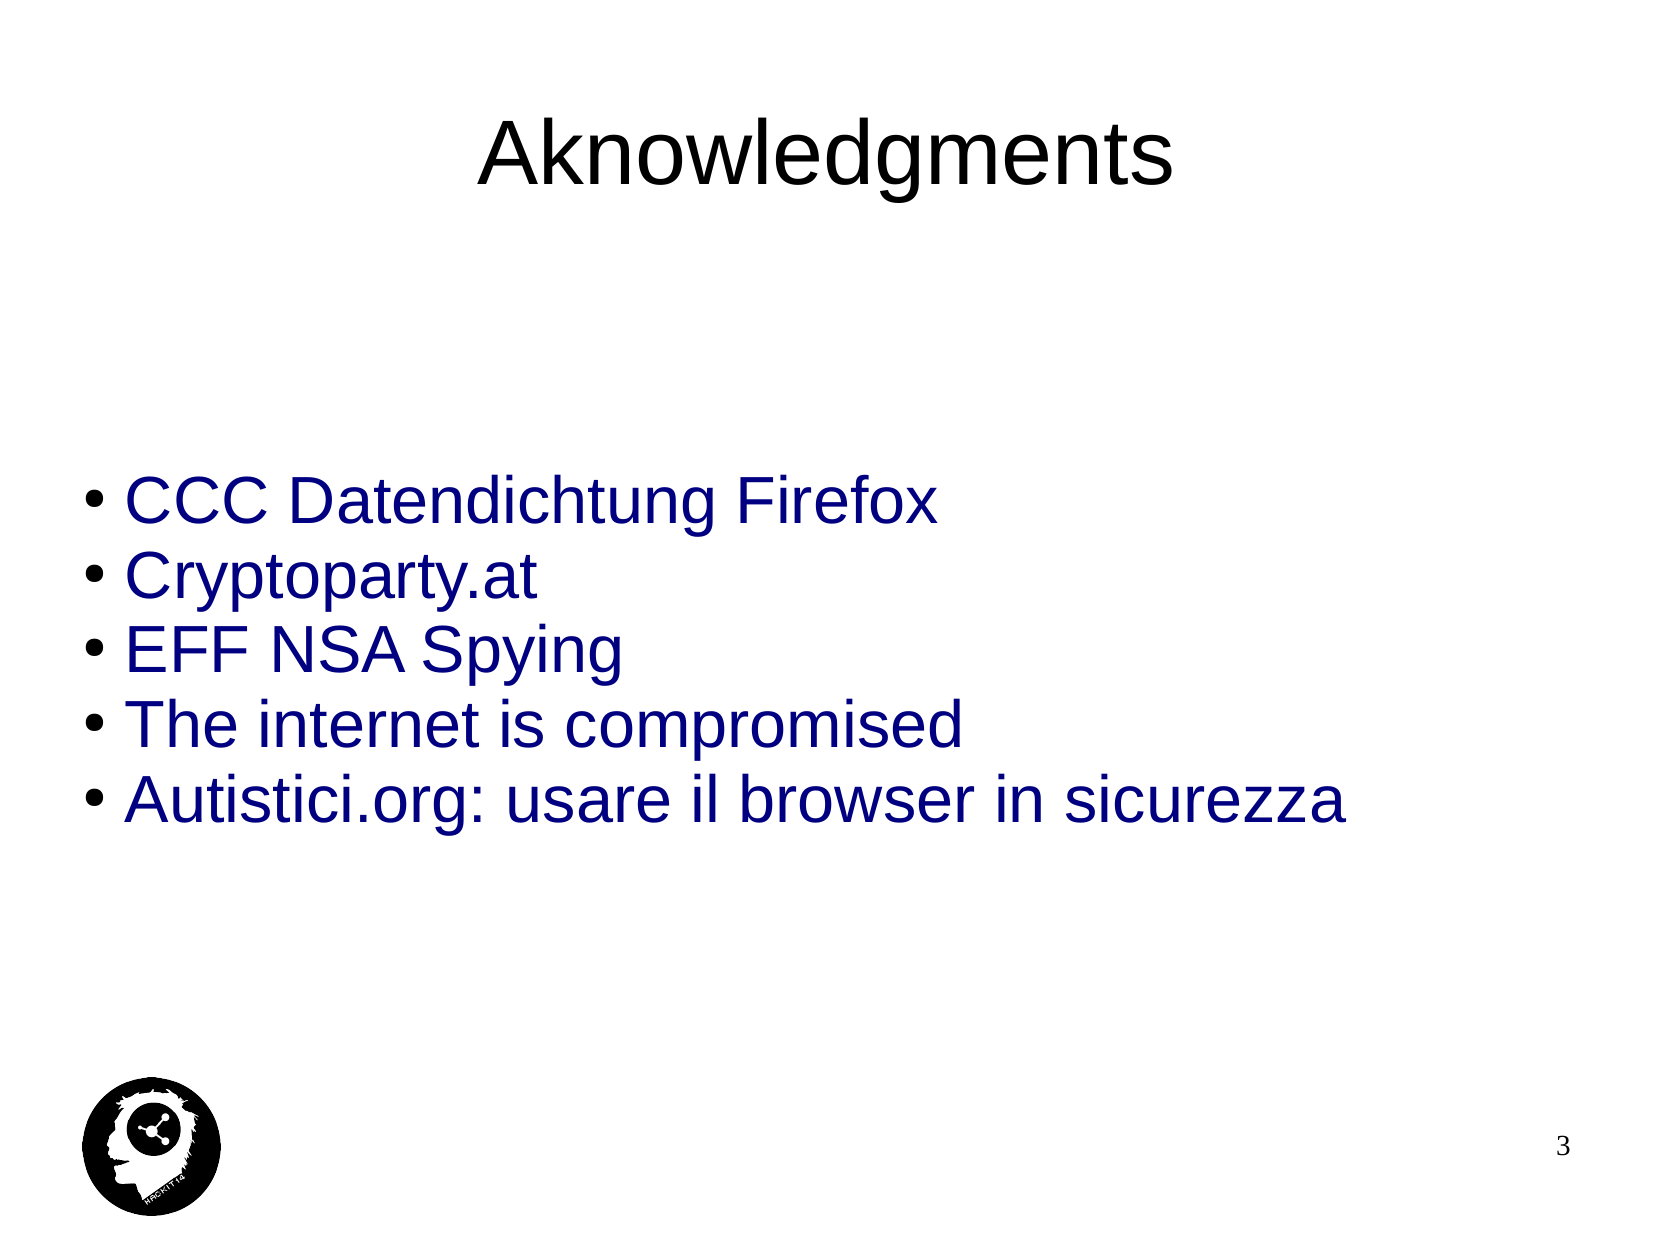

# Aknowledgments
 CCC Datendichtung Firefox
 Cryptoparty.at
 EFF NSA Spying
 The internet is compromised
 Autistici.org: usare il browser in sicurezza
3